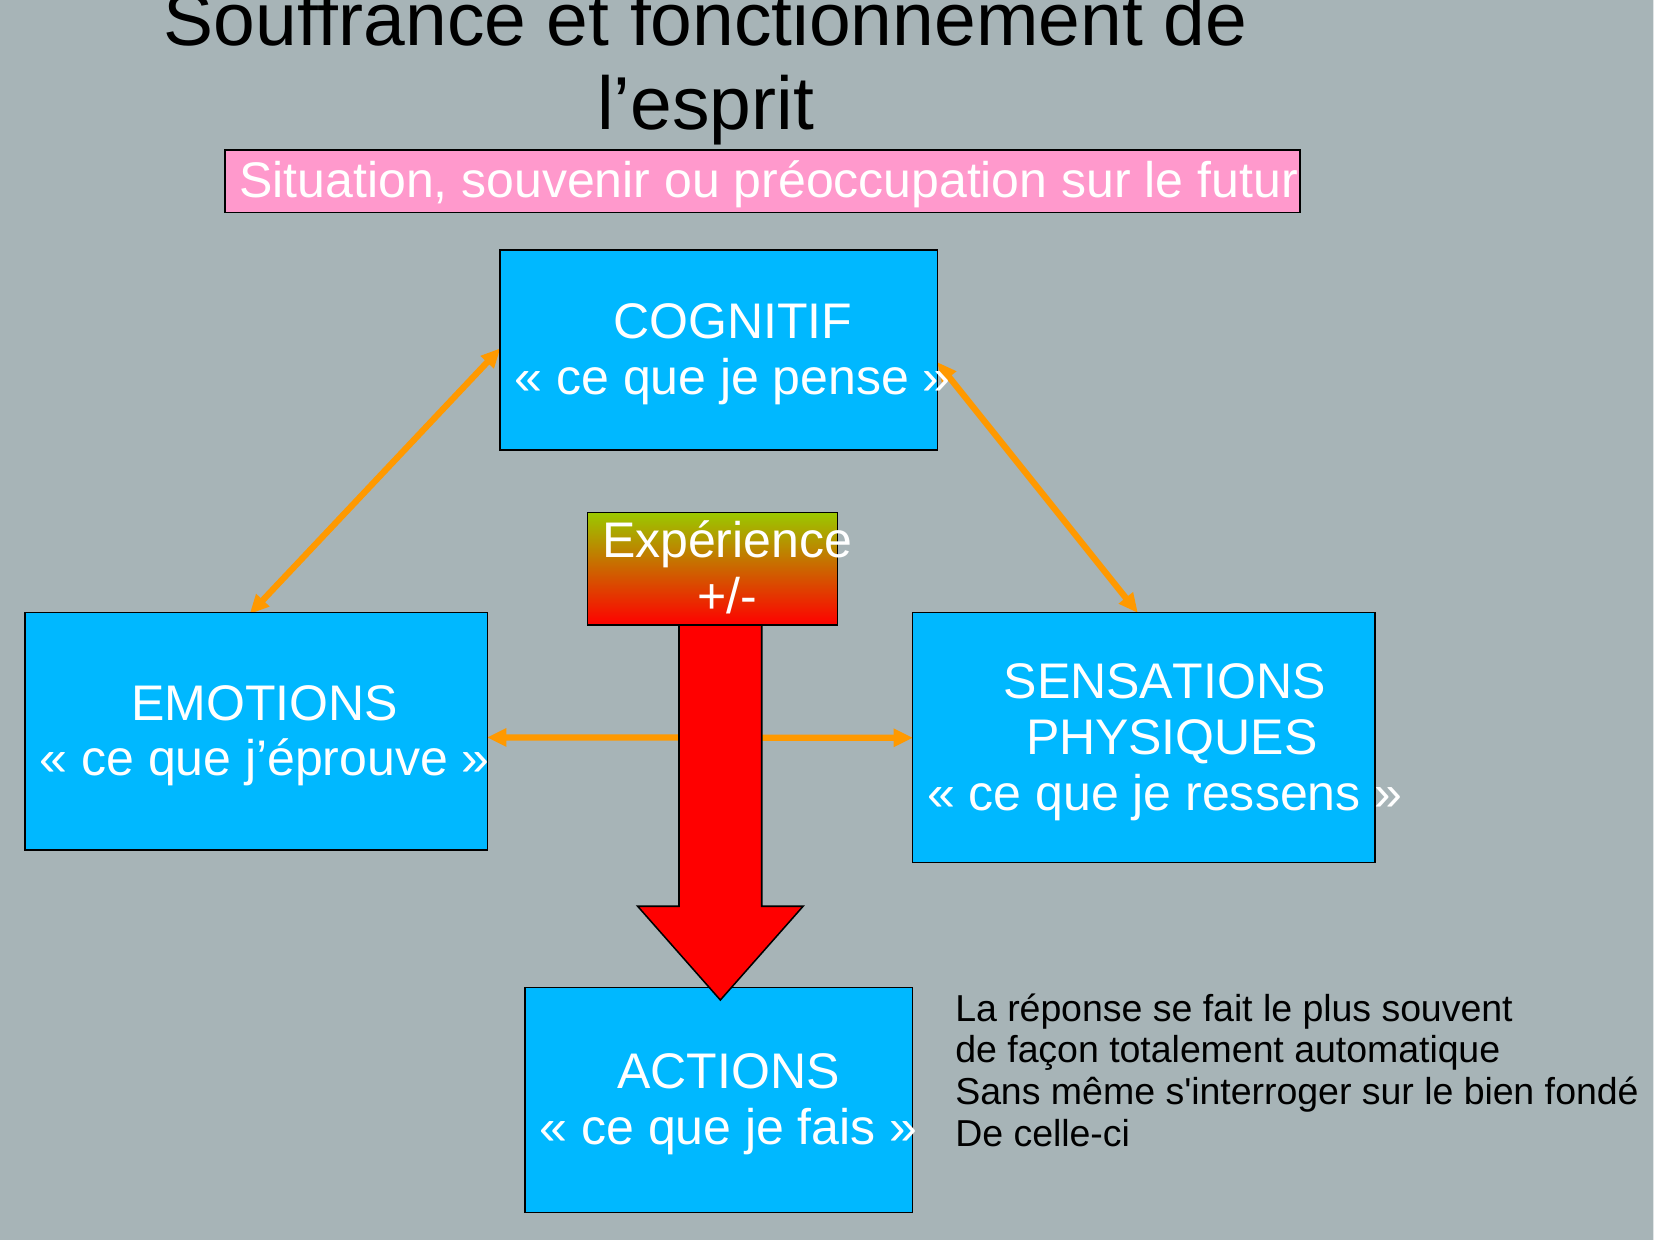

# Souffrance et fonctionnement de l’esprit
Situation, souvenir ou préoccupation sur le futur
COGNITIF
« ce que je pense »
Expérience
+/-
EMOTIONS
« ce que j’éprouve »
SENSATIONS
 PHYSIQUES
« ce que je ressens »
La réponse se fait le plus souvent
de façon totalement automatique
Sans même s'interroger sur le bien fondé
De celle-ci
ACTIONS
« ce que je fais »